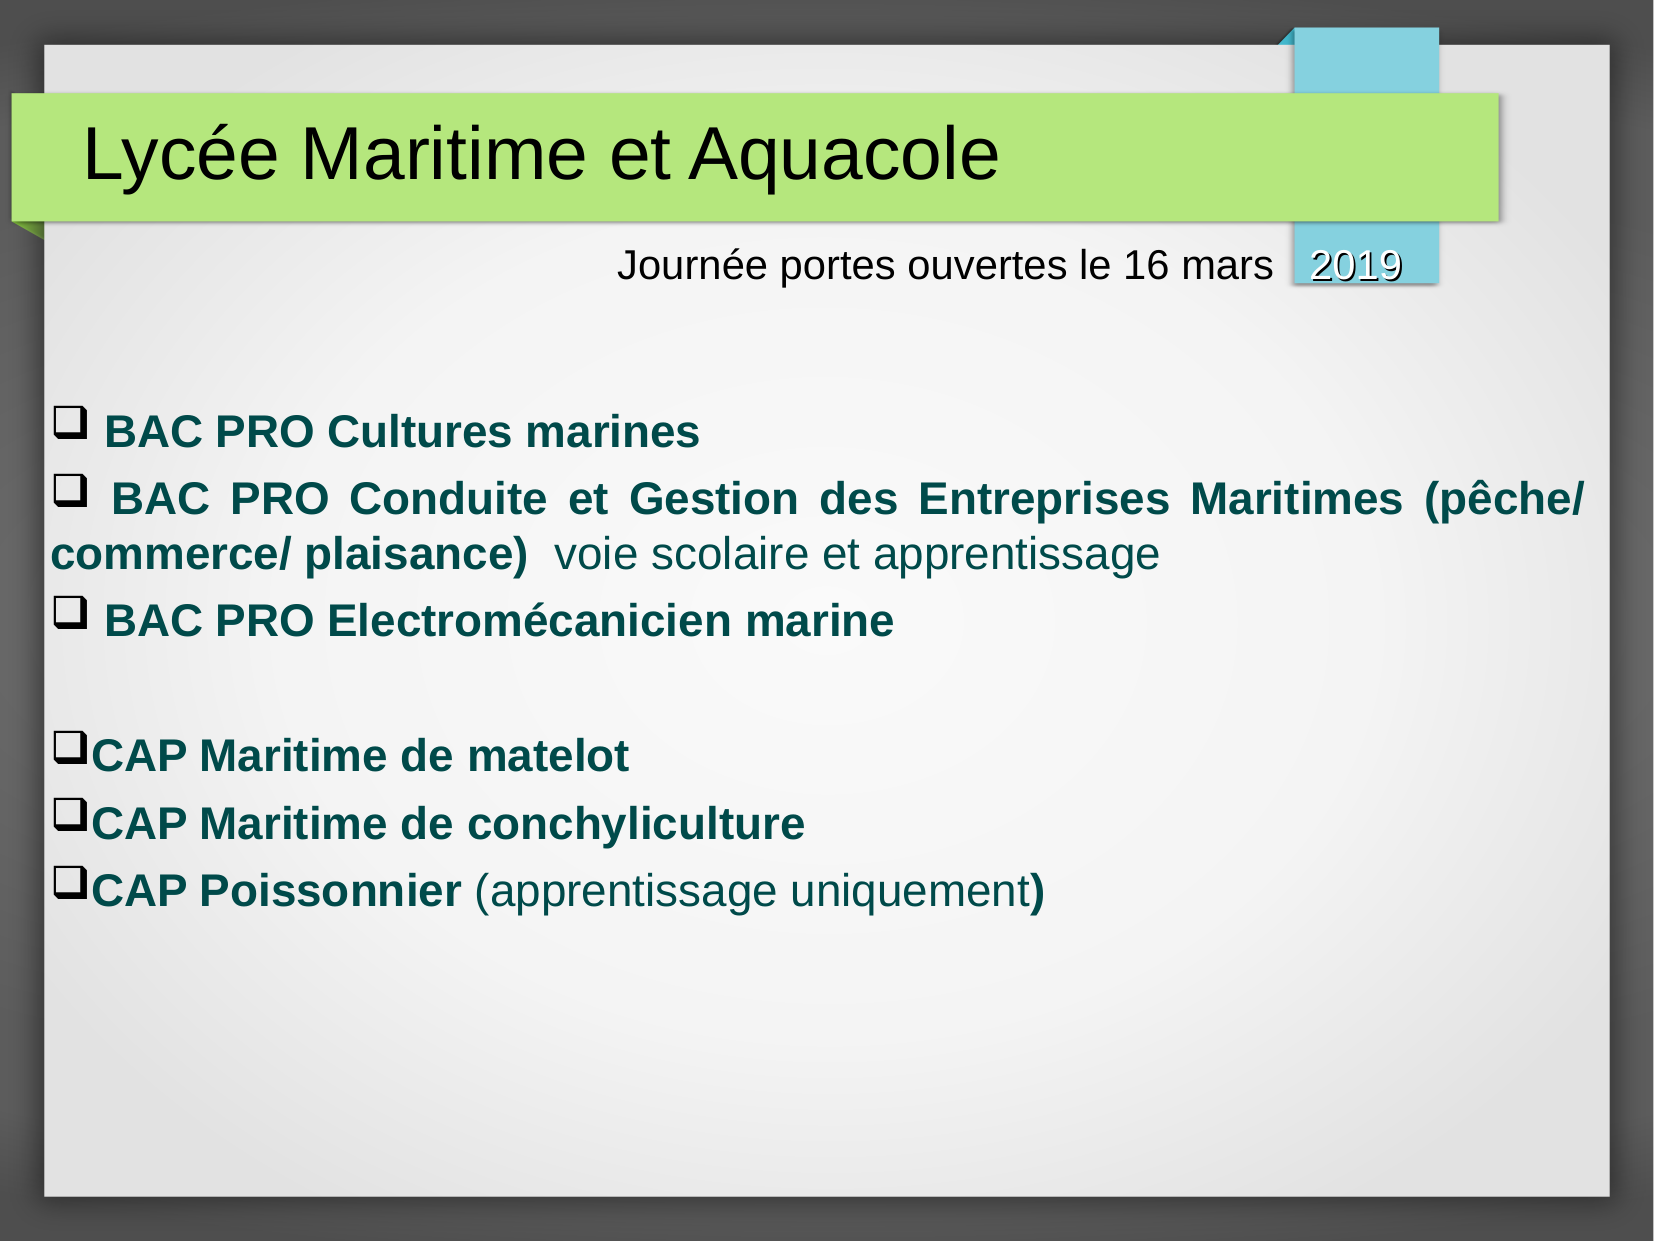

# Lycée Maritime et Aquacole
Journée portes ouvertes le 16 mars 2019
 BAC PRO Cultures marines
 BAC PRO Conduite et Gestion des Entreprises Maritimes (pêche/ commerce/ plaisance) voie scolaire et apprentissage
 BAC PRO Electromécanicien marine
CAP Maritime de matelot
CAP Maritime de conchyliculture
CAP Poissonnier (apprentissage uniquement)